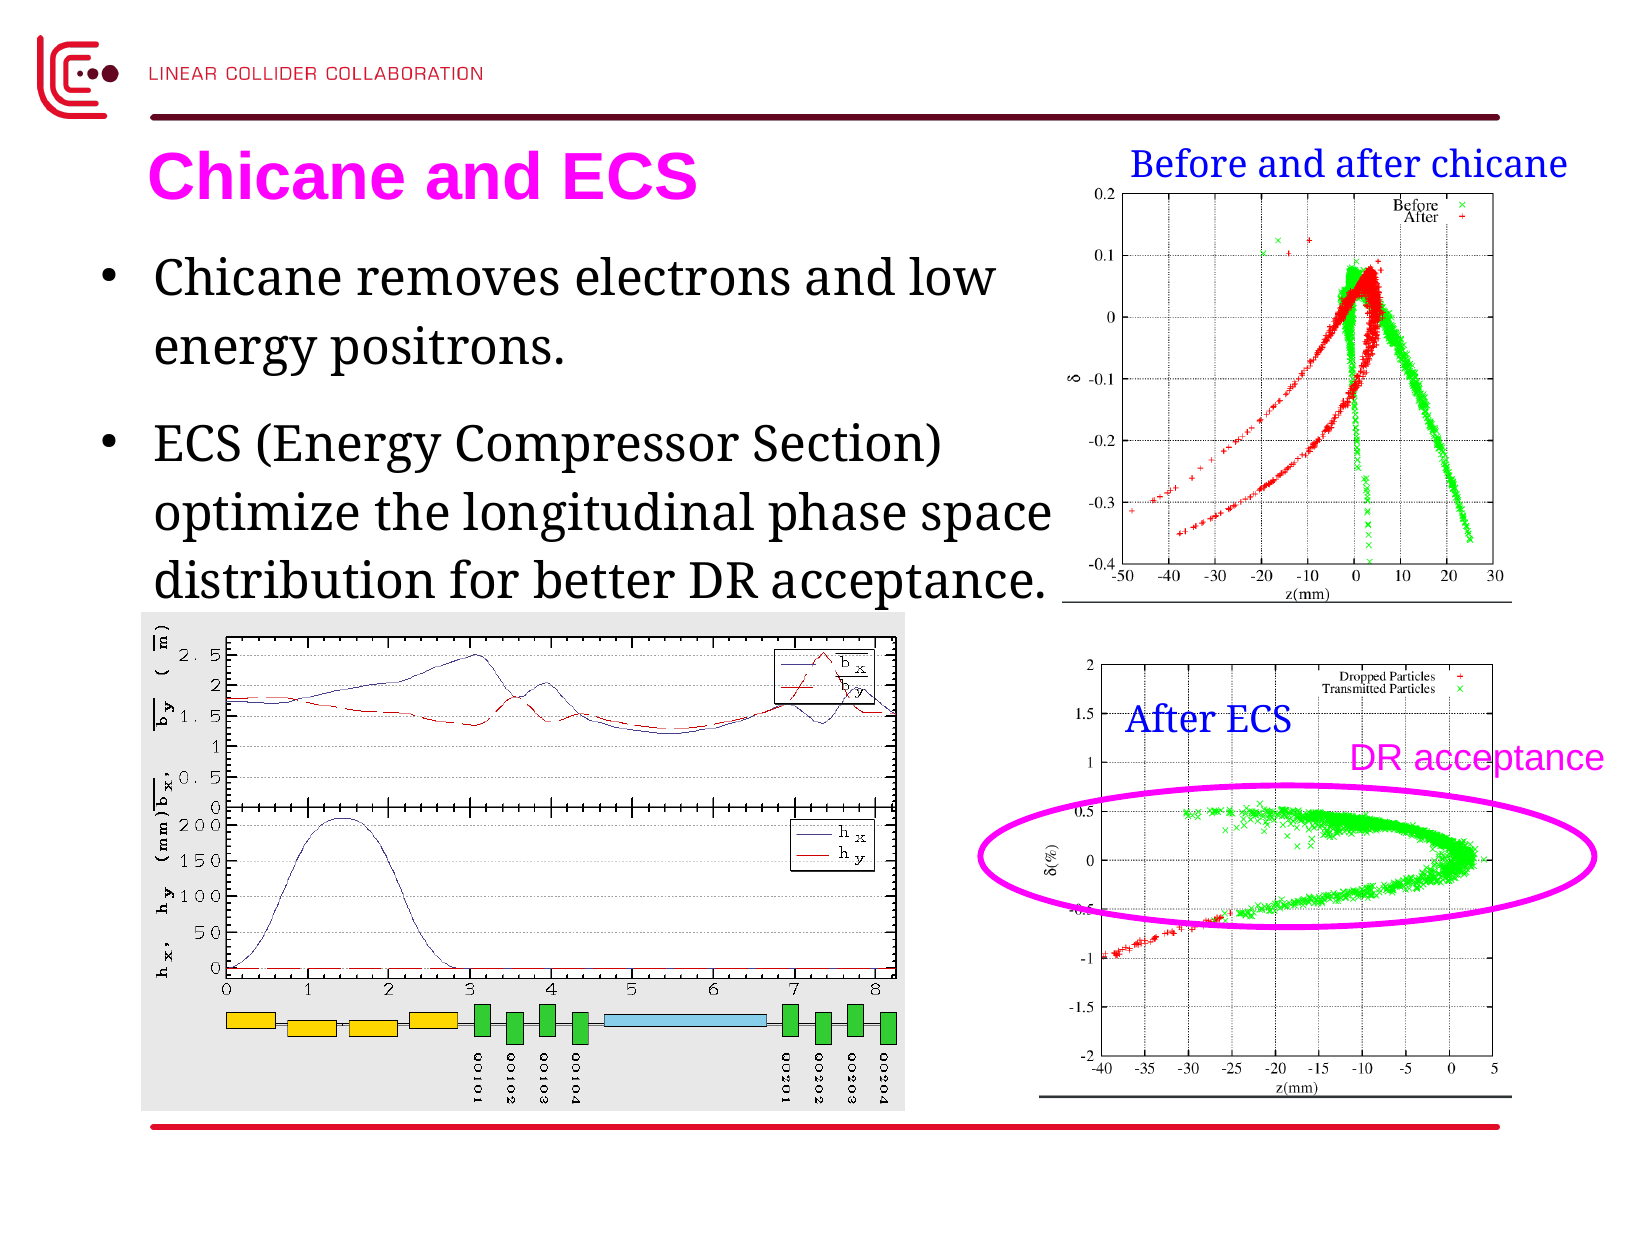

# Chicane and ECS
Before and after chicane
Chicane removes electrons and low energy positrons.
ECS (Energy Compressor Section) optimize the longitudinal phase space distribution for better DR acceptance.
After ECS
DR acceptance